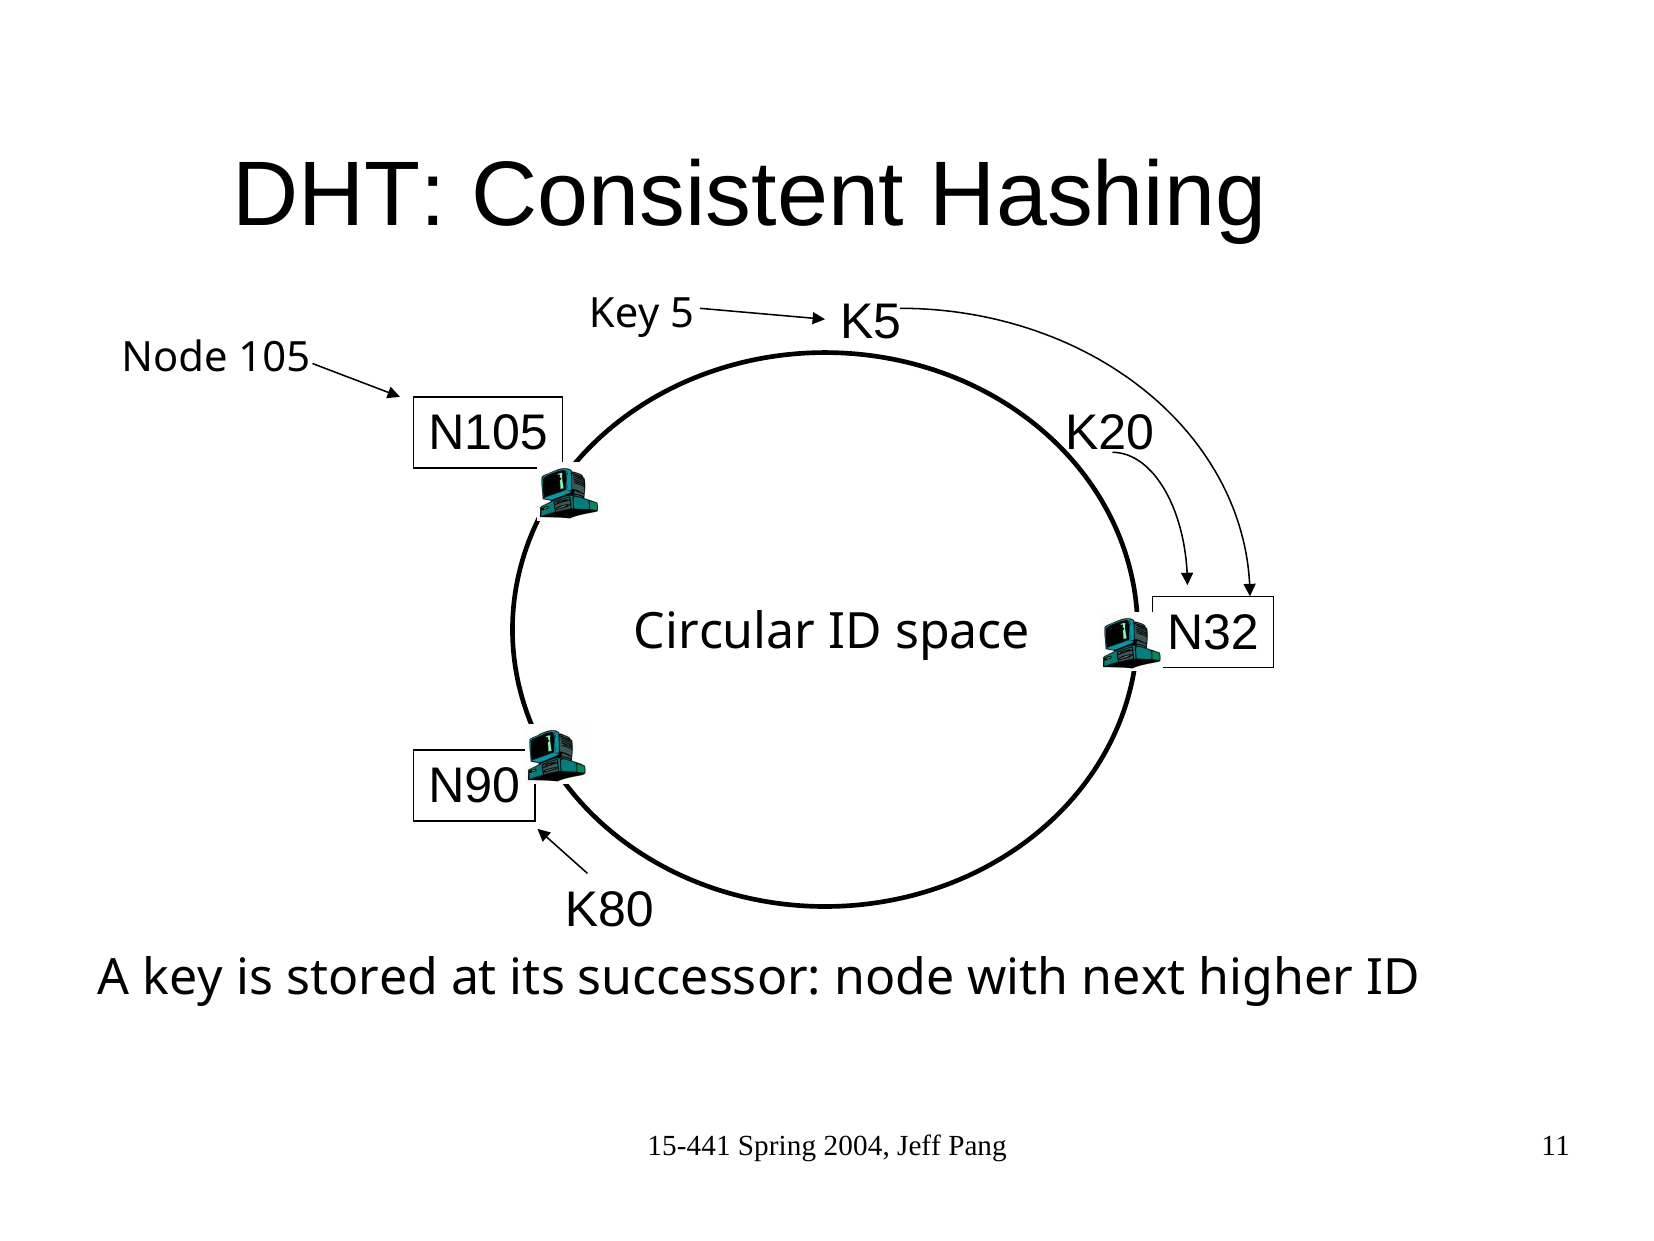

# DHT: Consistent Hashing
Key 5
K5
Node 105
N105
K20
Circular ID space
N32
N90
K80
A key is stored at its successor: node with next higher ID
15-441 Spring 2004, Jeff Pang
11